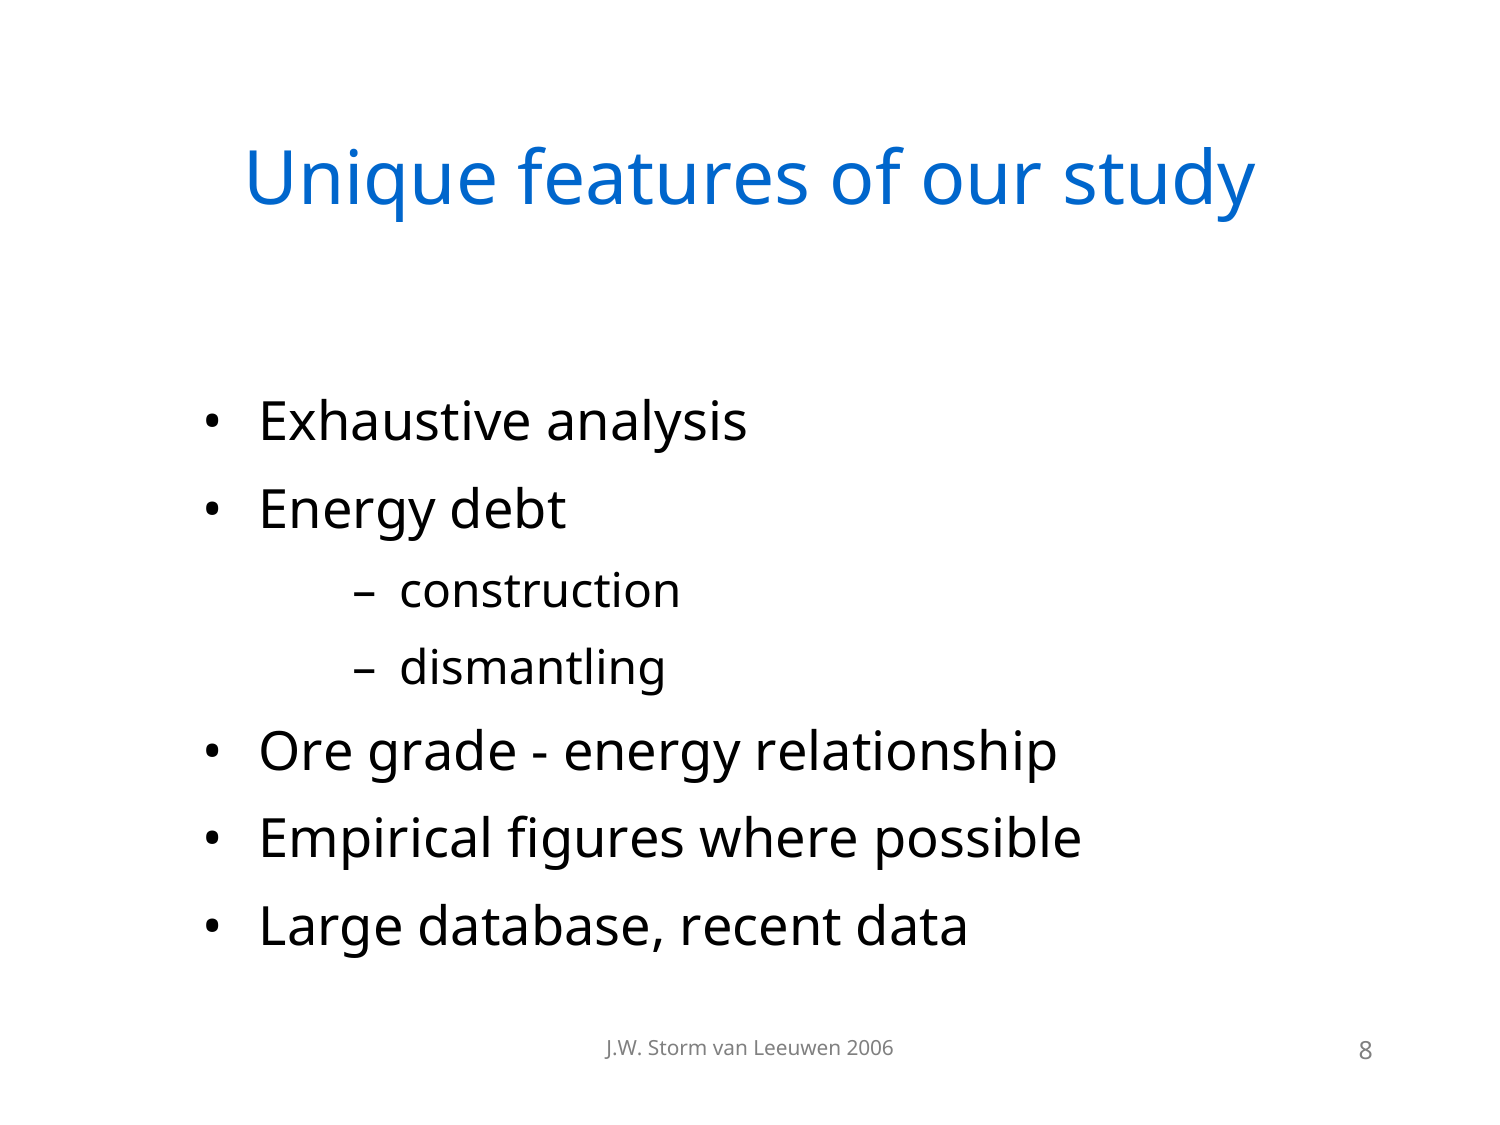

# Unique features of our study
Exhaustive analysis
Energy debt
construction
dismantling
Ore grade - energy relationship
Empirical figures where possible
Large database, recent data
J.W. Storm van Leeuwen 2006
8